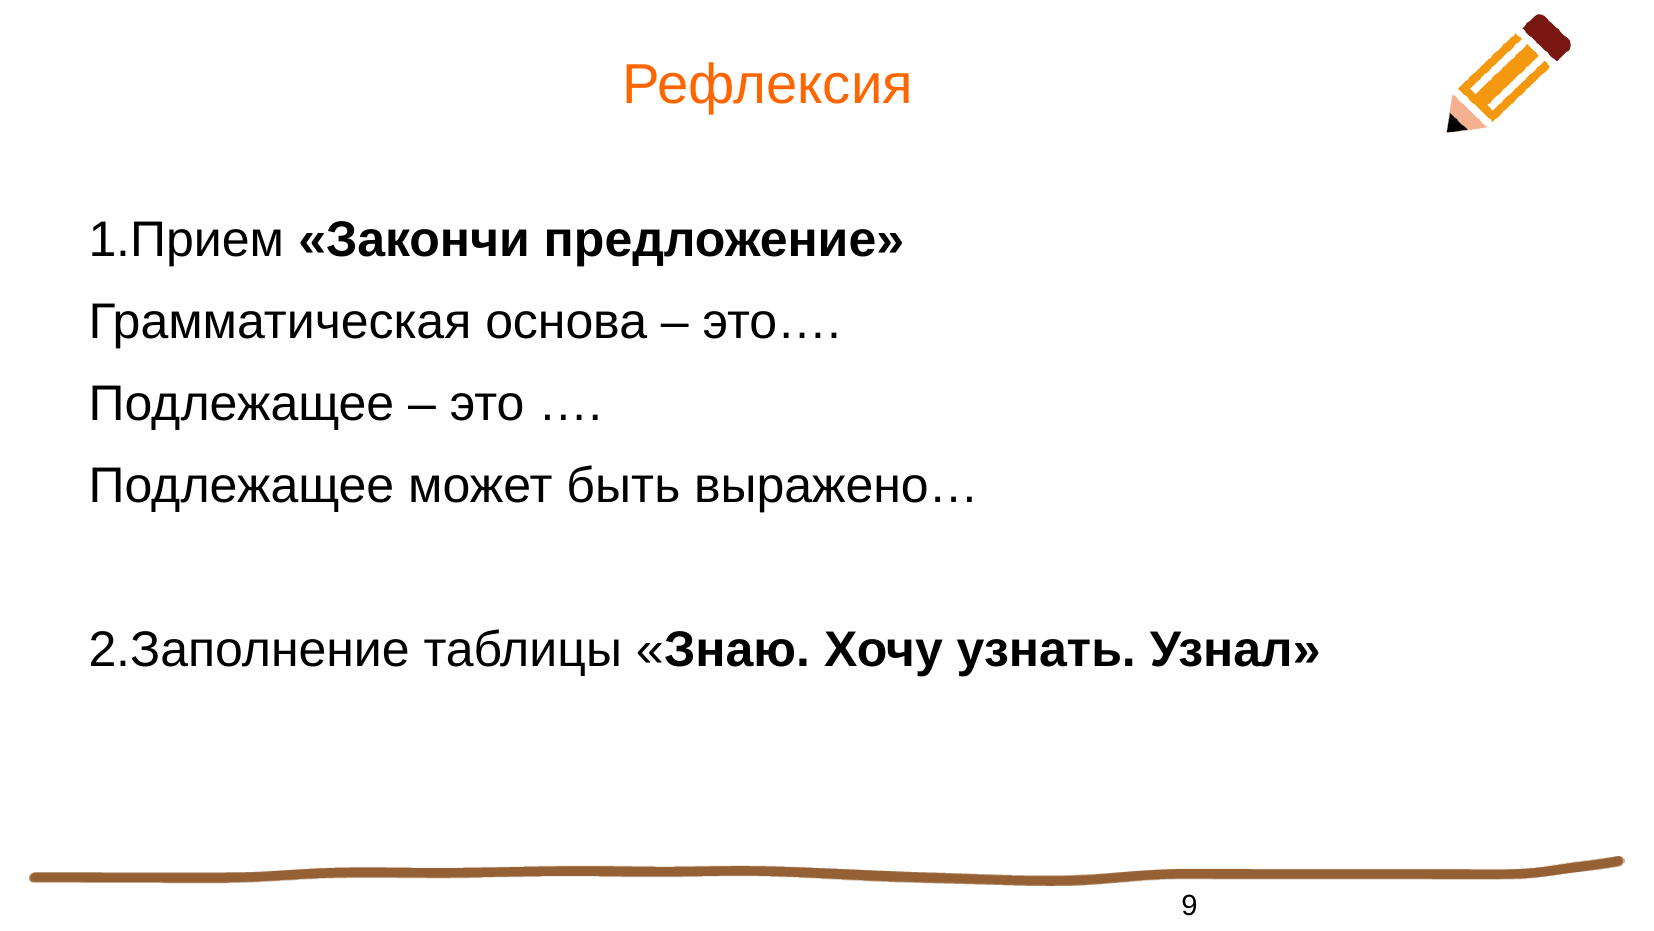

# Рефлексия
1.Прием «Закончи предложение»
Грамматическая основа – это….
Подлежащее – это ….
Подлежащее может быть выражено…
2.Заполнение таблицы «Знаю. Хочу узнать. Узнал»